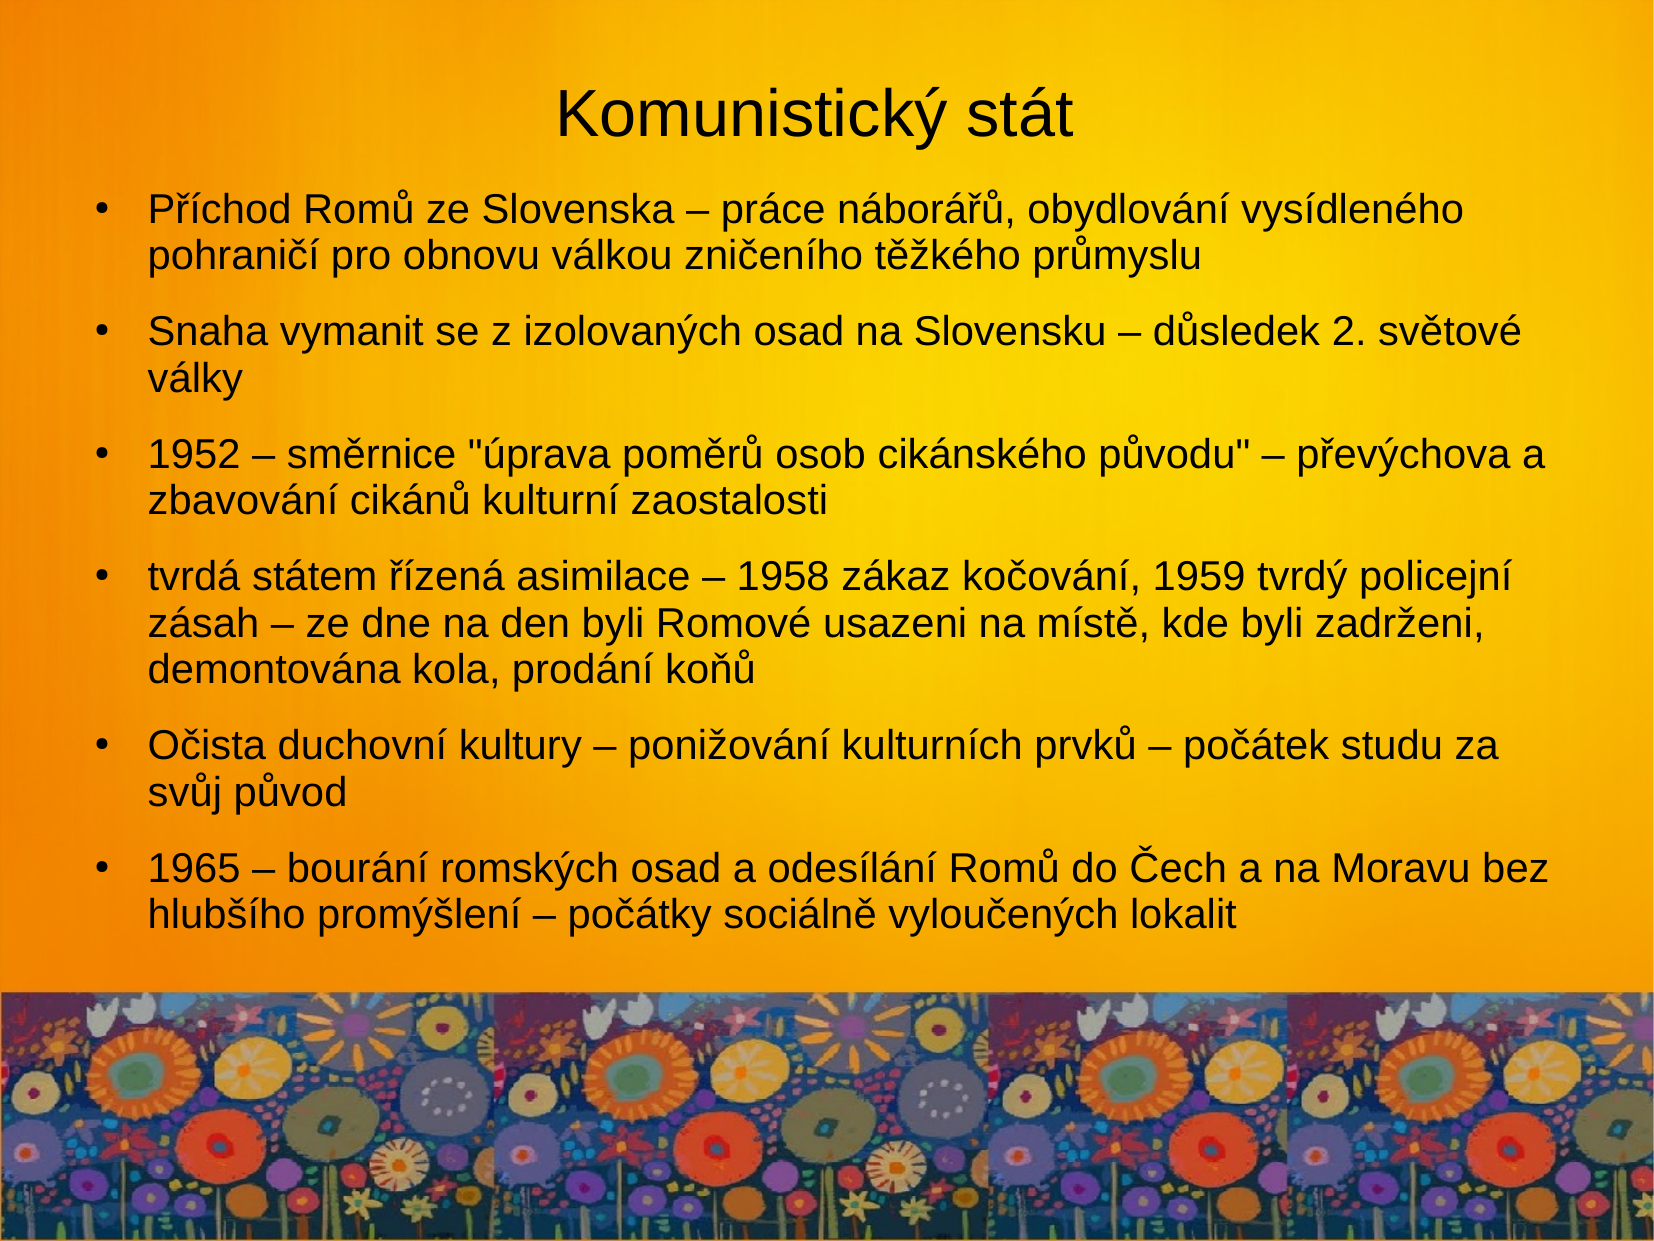

# Komunistický stát
Příchod Romů ze Slovenska – práce náborářů, obydlování vysídleného pohraničí pro obnovu válkou zničeního těžkého průmyslu
Snaha vymanit se z izolovaných osad na Slovensku – důsledek 2. světové války
1952 – směrnice "úprava poměrů osob cikánského původu" – převýchova a zbavování cikánů kulturní zaostalosti
tvrdá státem řízená asimilace – 1958 zákaz kočování, 1959 tvrdý policejní zásah – ze dne na den byli Romové usazeni na místě, kde byli zadrženi, demontována kola, prodání koňů
Očista duchovní kultury – ponižování kulturních prvků – počátek studu za svůj původ
1965 – bourání romských osad a odesílání Romů do Čech a na Moravu bez hlubšího promýšlení – počátky sociálně vyloučených lokalit